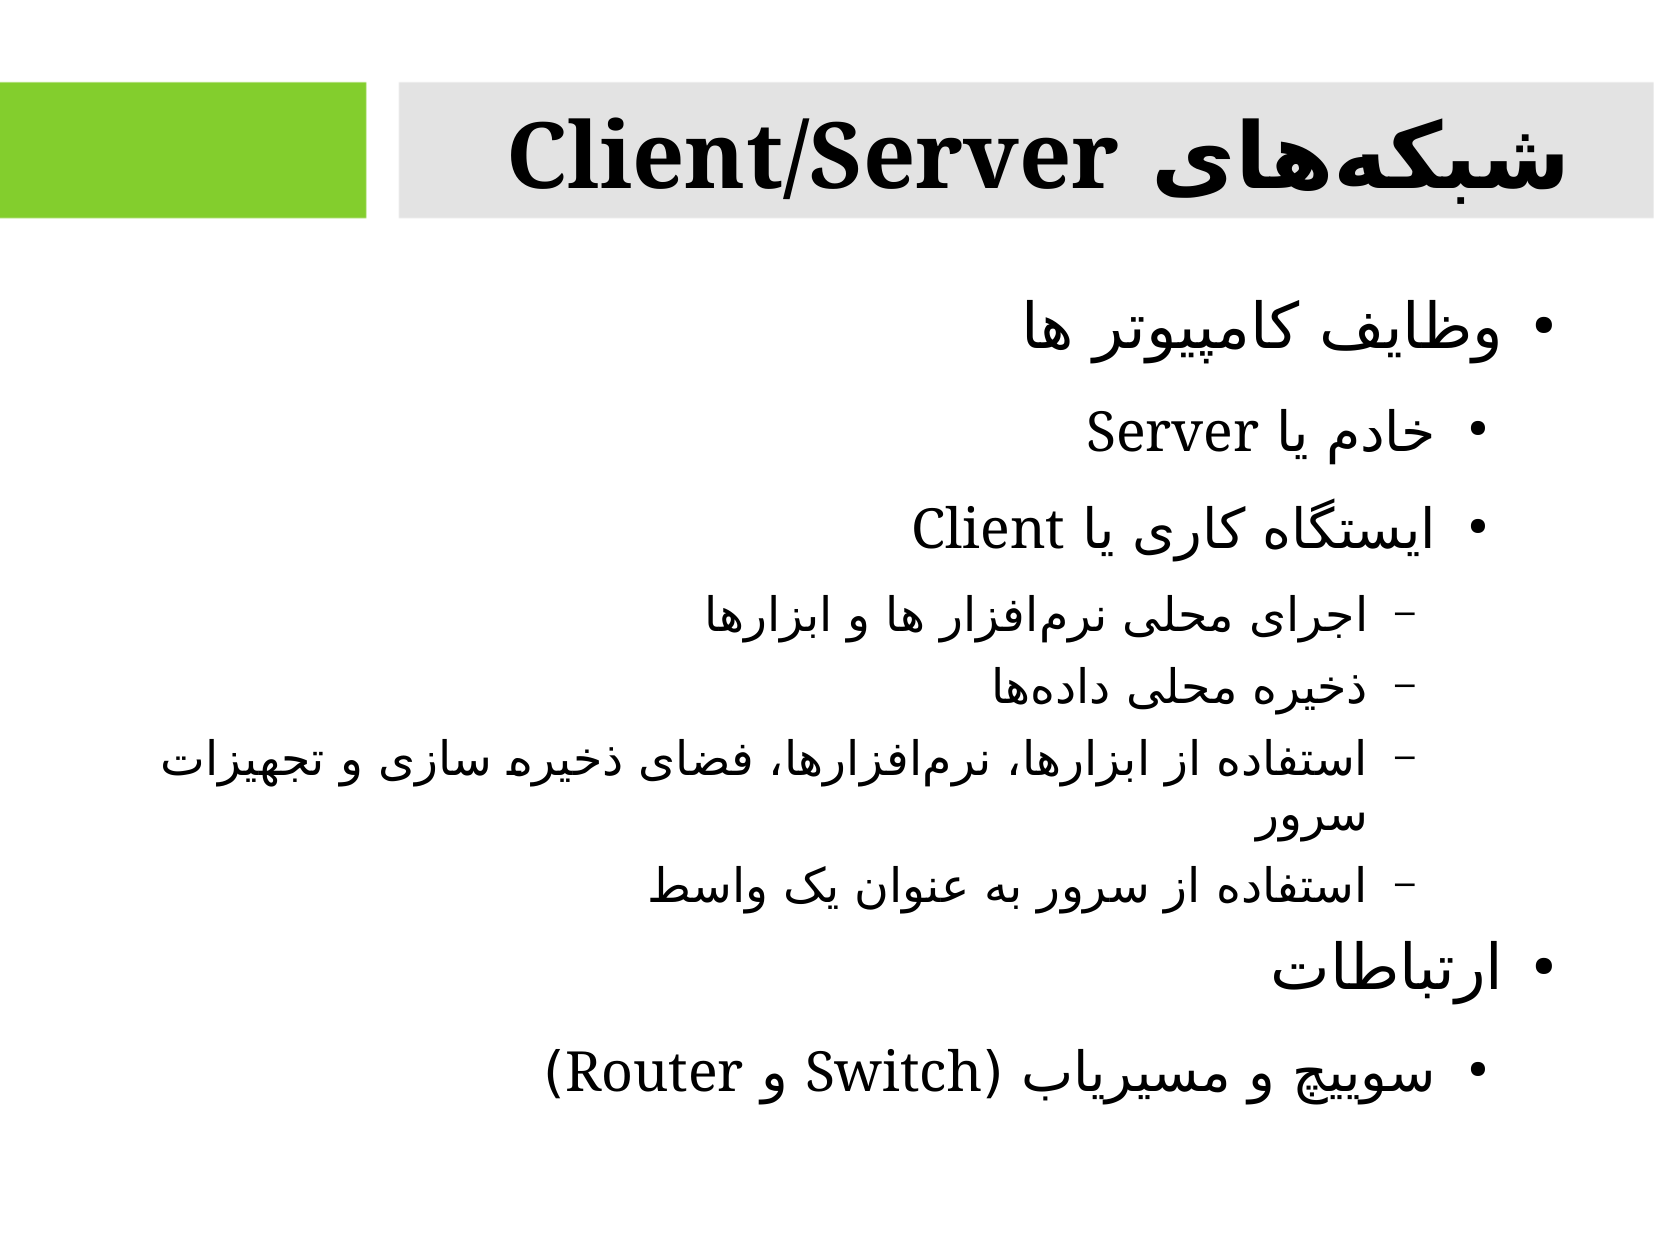

# شبکه‌های Client/Server
وظایف کامپیوتر ها
خادم یا Server
ایستگاه کاری یا Client
اجرای محلی نرم‌افزار ها و ابزارها
ذخیره محلی داده‌ها
استفاده از ابزارها، نرم‌افزارها، فضای ذخیره سازی و تجهیزات سرور
استفاده از سرور به عنوان یک واسط
ارتباطات
سوییچ و مسیریاب (Switch و Router)